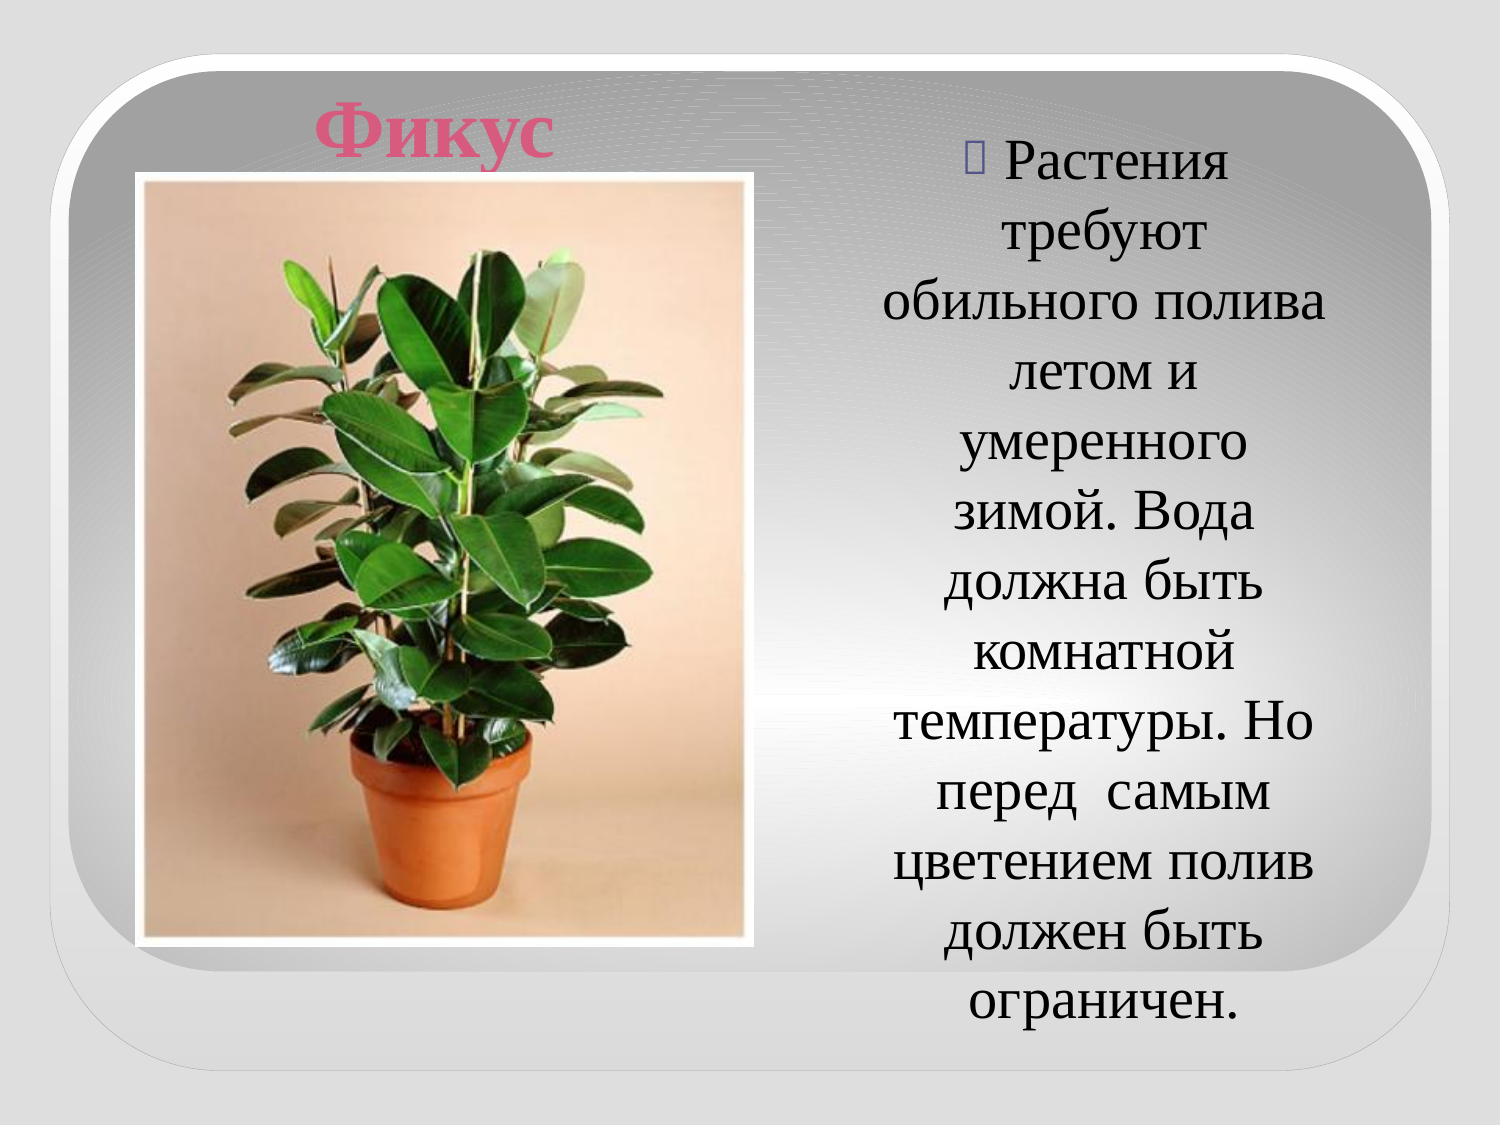

# Фикус
Растения требуют обильного полива летом и умеренного зимой. Вода должна быть комнатной температуры. Но перед самым цветением полив должен быть ограничен.